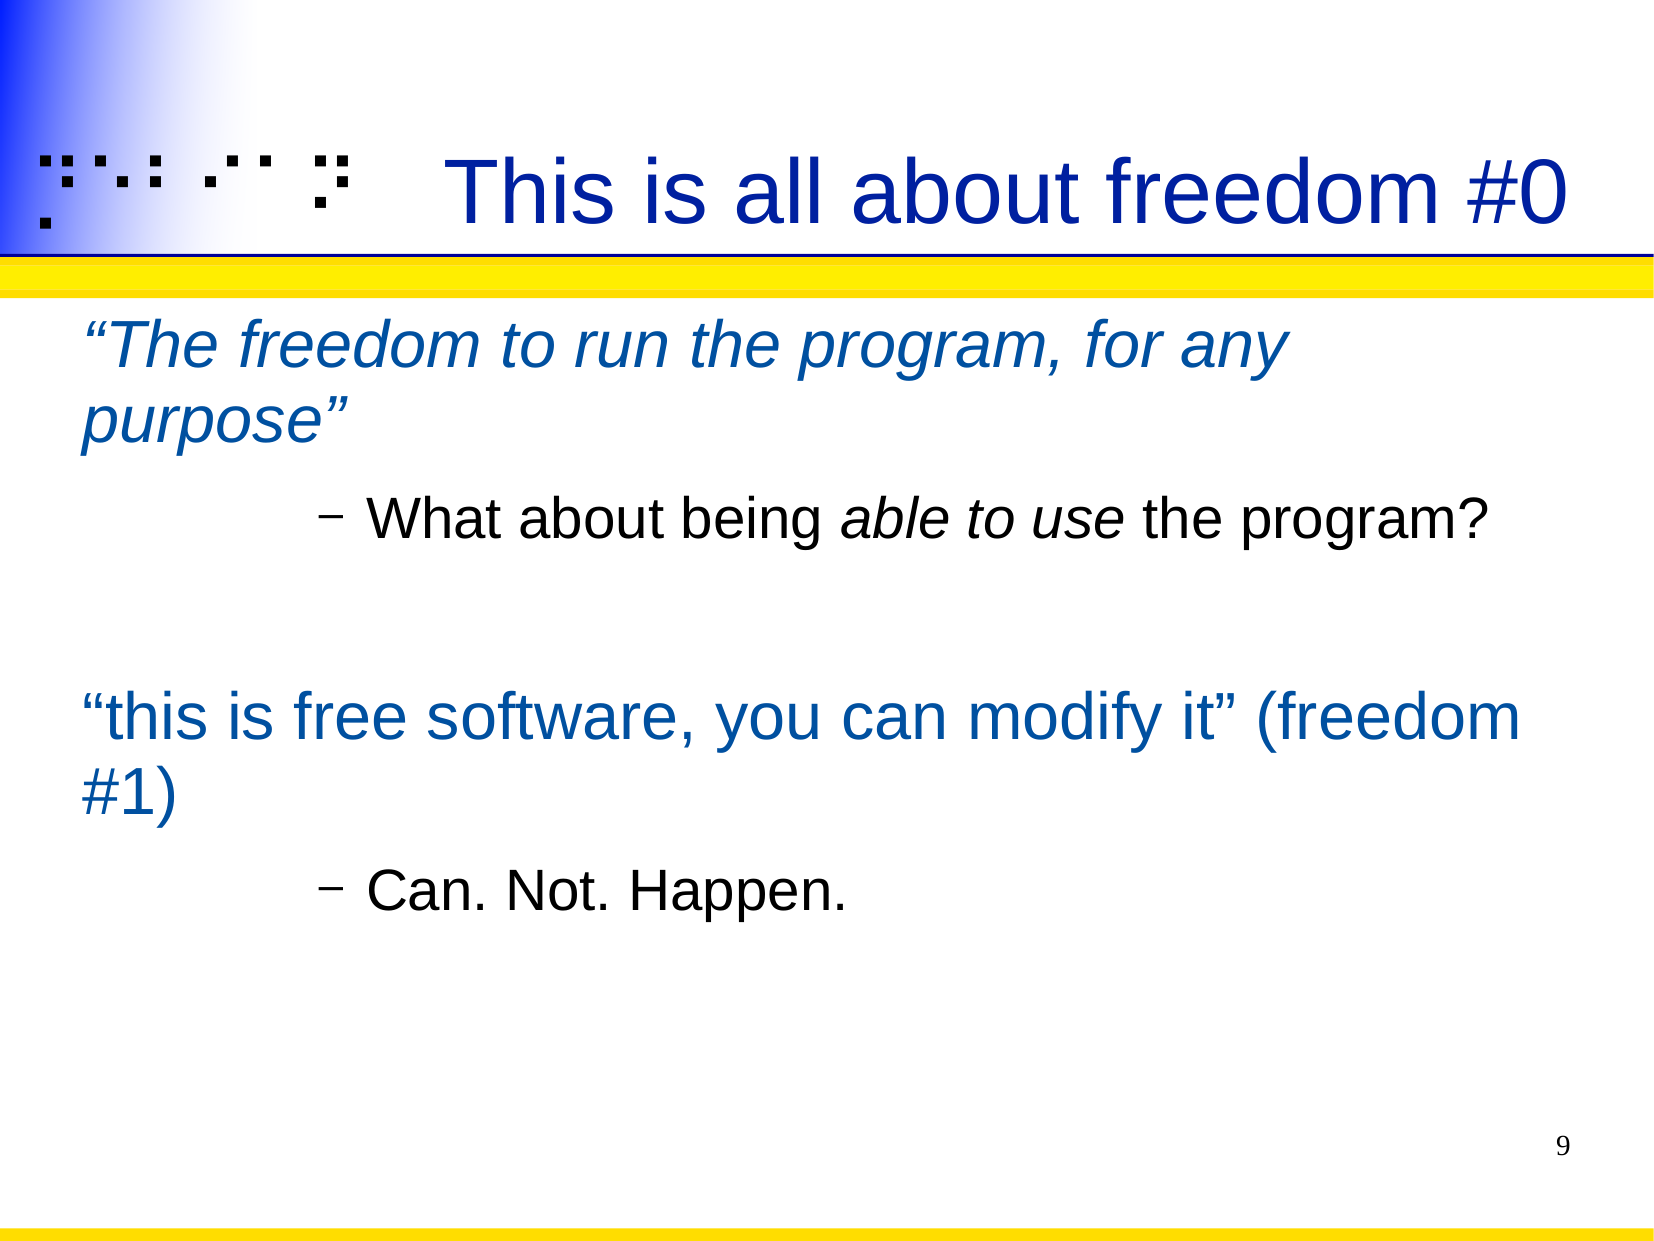

# This is all about freedom #0
“The freedom to run the program, for any purpose”
What about being able to use the program?
“this is free software, you can modify it” (freedom #1)
Can. Not. Happen.
9